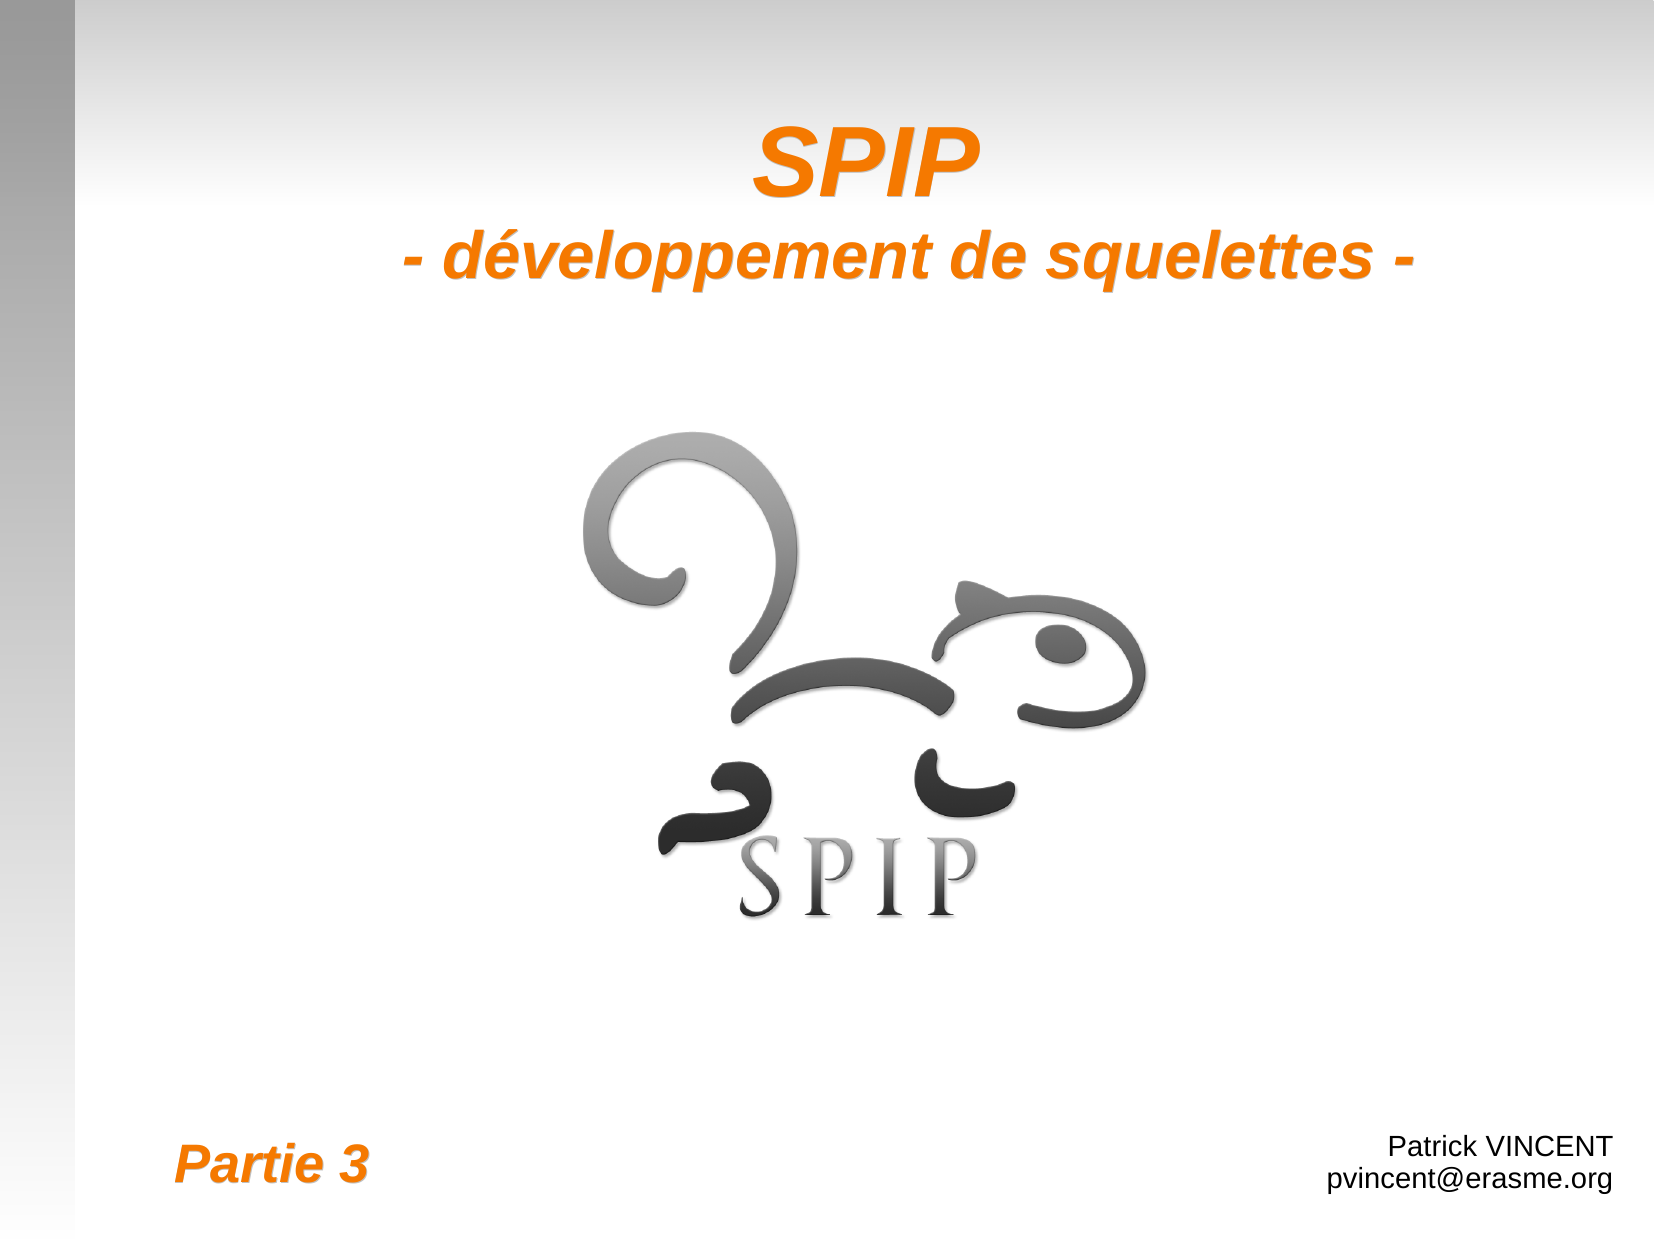

# SPIP - développement de squelettes -
Partie 3
Patrick VINCENT
pvincent@erasme.org